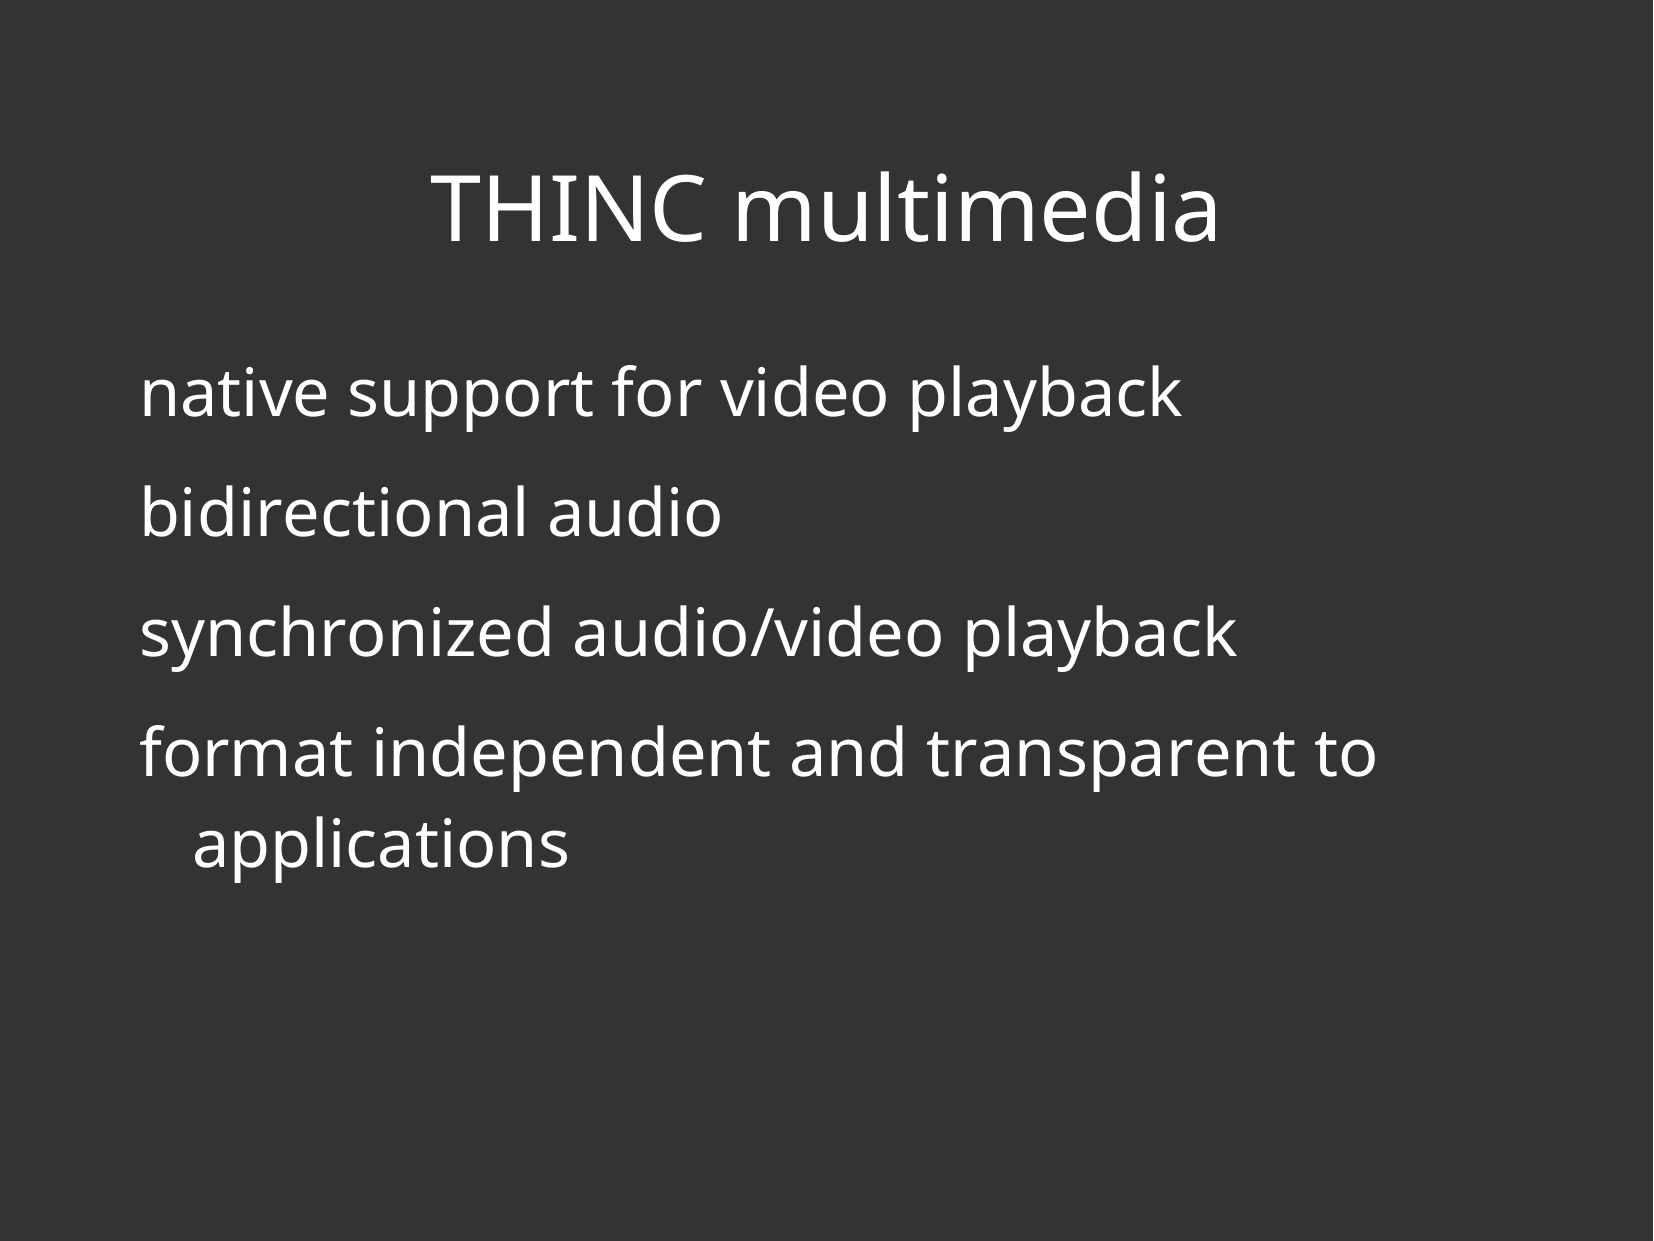

# THINC multimedia
native support for video playback
bidirectional audio
synchronized audio/video playback
format independent and transparent to applications